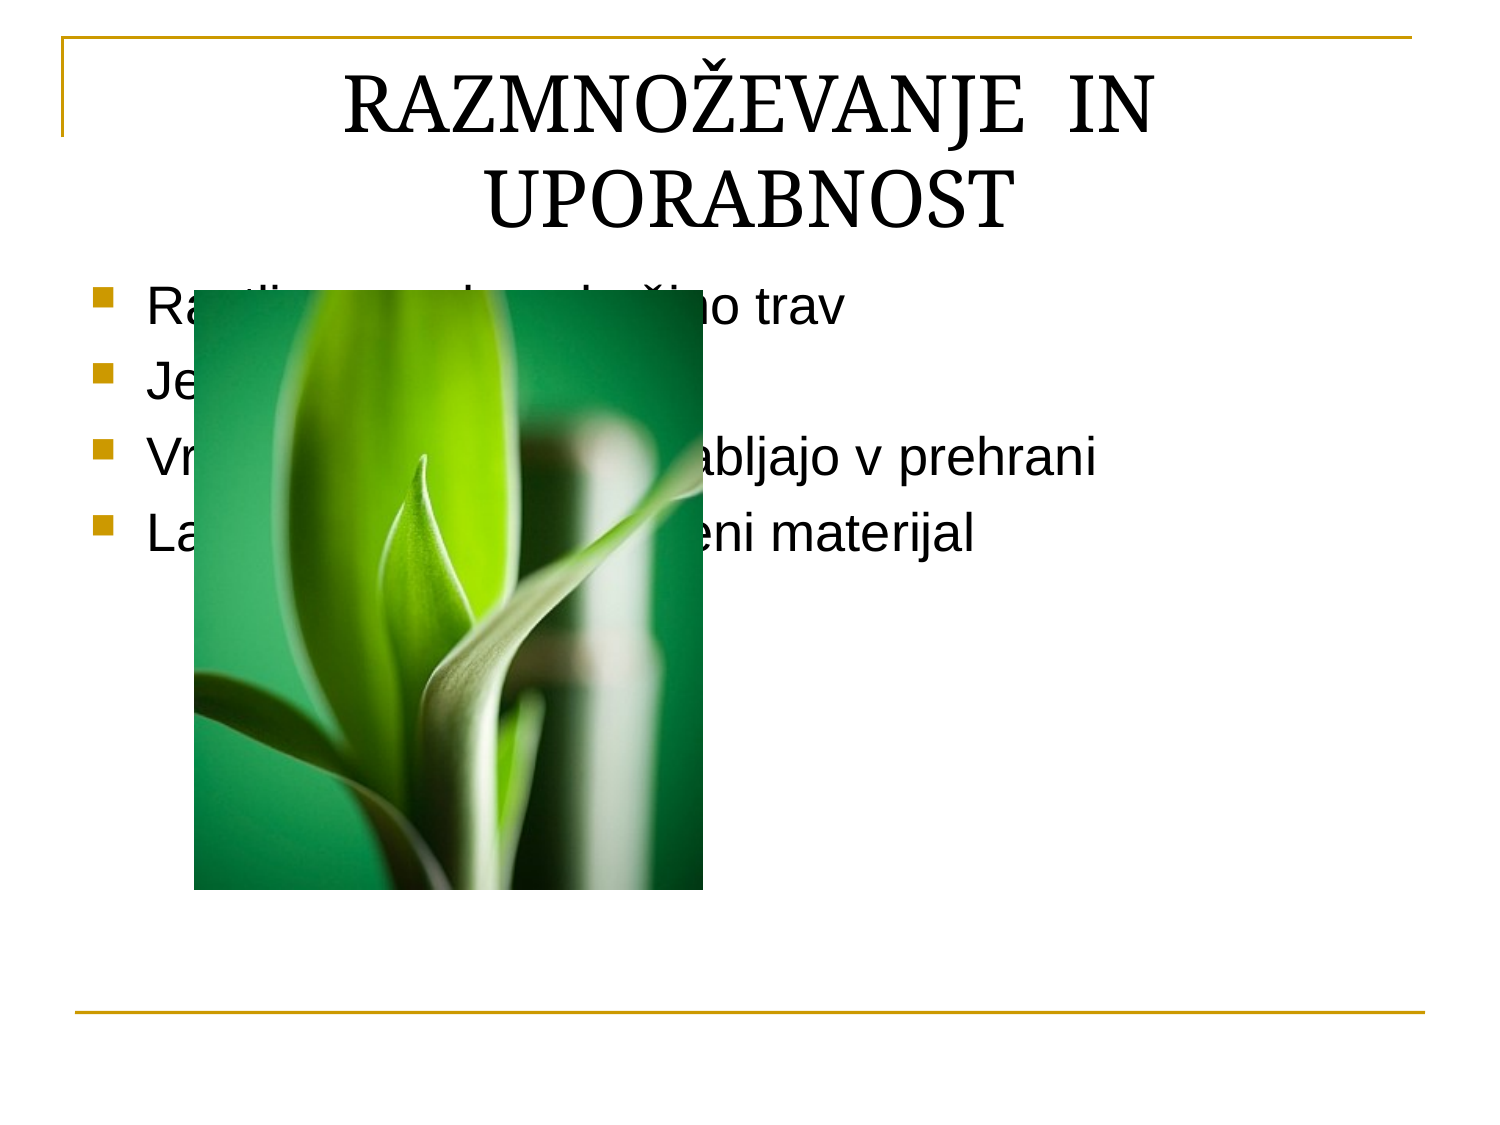

# RAZMNOŽEVANJE IN UPORABNOST
Rastlina spada v družino trav
Je tudi enokaličnica
Vršičke bambusa uporabljajo v prehrani
Lahko pa je tudi gradbeni materijal